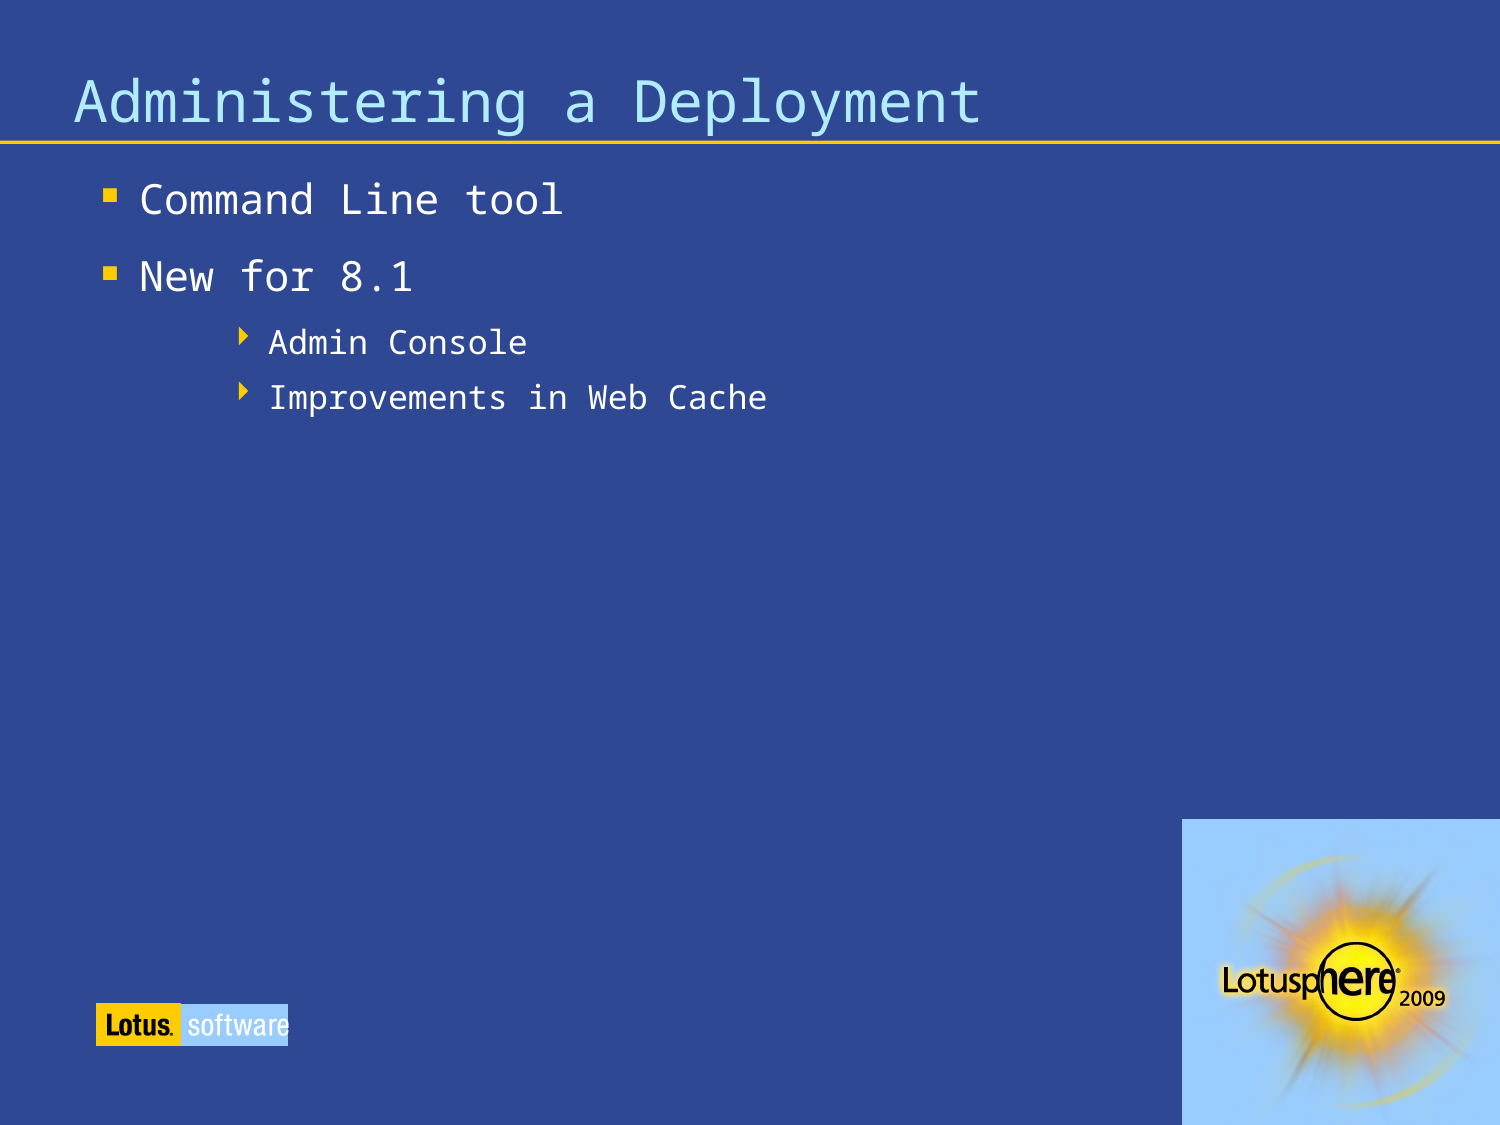

# Administering a Deployment
Command Line tool
New for 8.1
Admin Console
Improvements in Web Cache